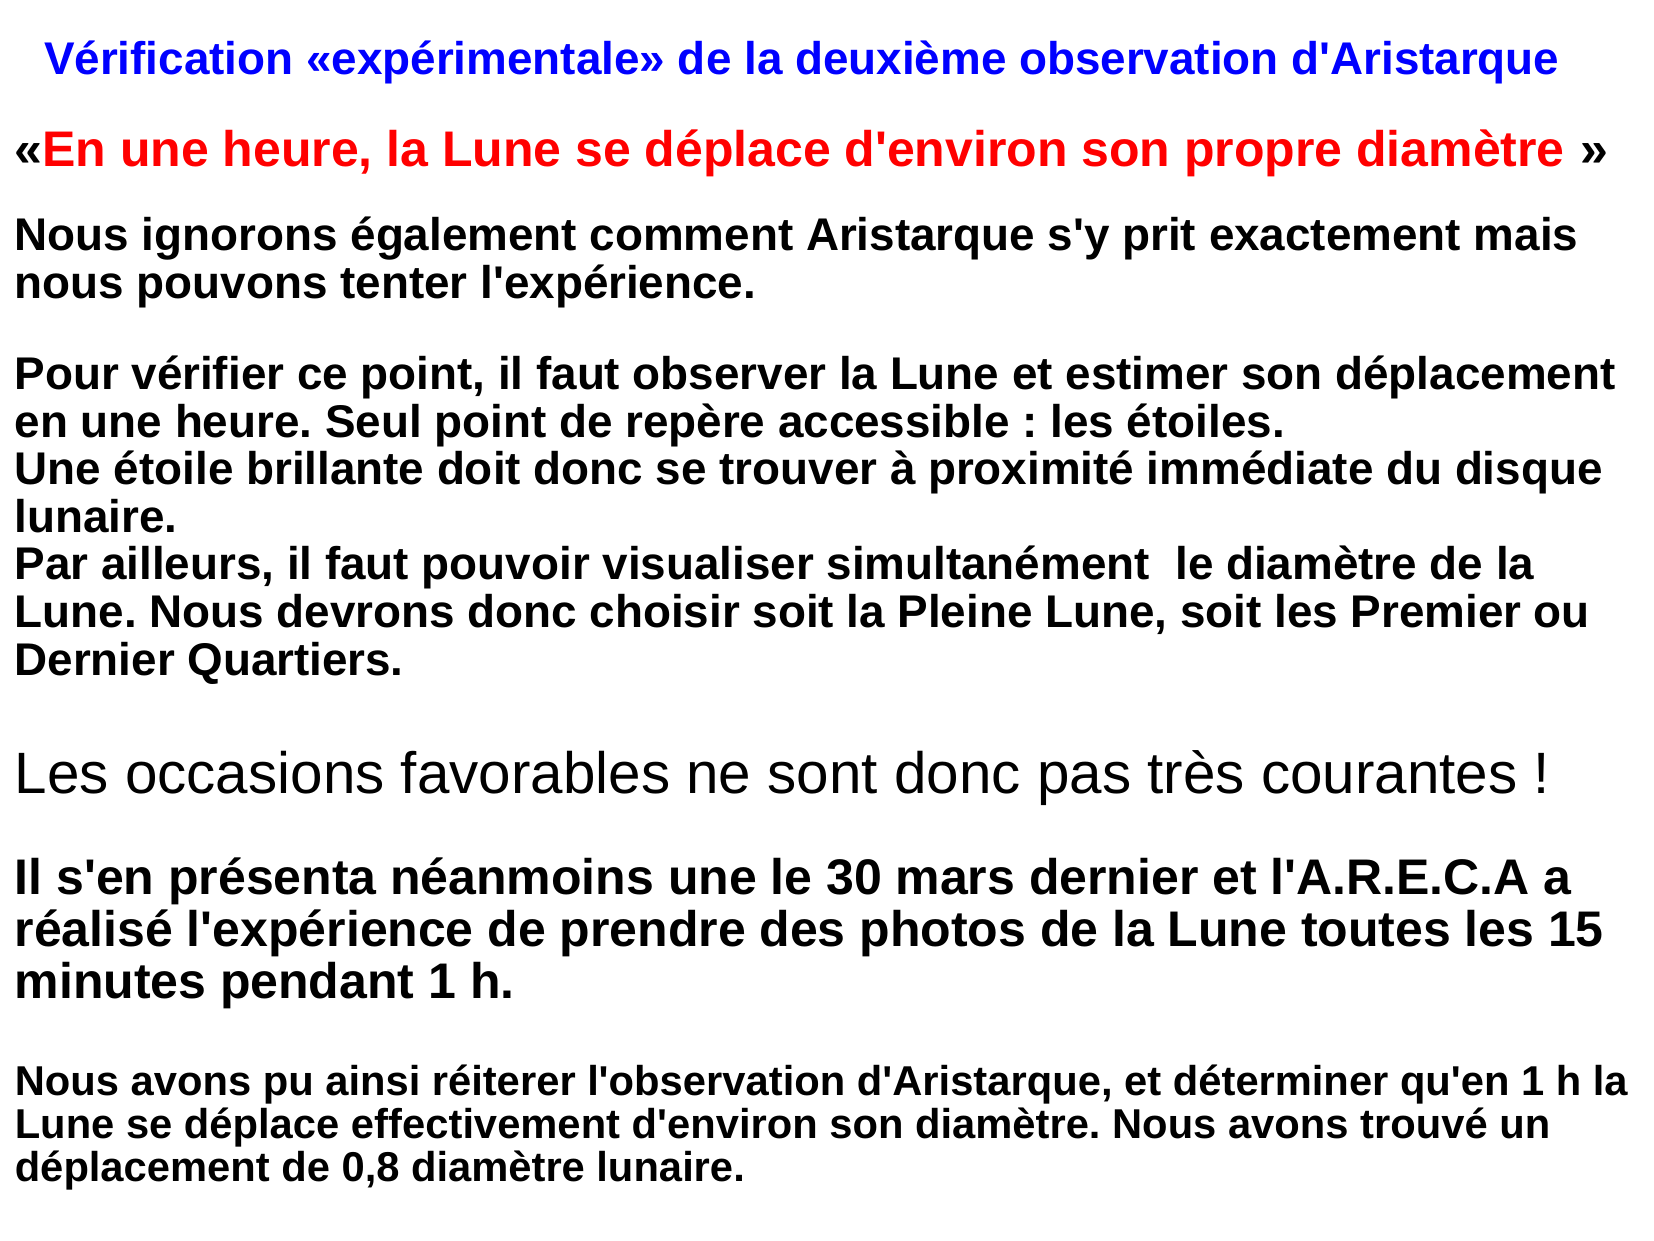

Vérification «expérimentale» de la deuxième observation d'Aristarque
«En une heure, la Lune se déplace d'environ son propre diamètre »
Nous ignorons également comment Aristarque s'y prit exactement mais nous pouvons tenter l'expérience.
Pour vérifier ce point, il faut observer la Lune et estimer son déplacement en une heure. Seul point de repère accessible : les étoiles.
Une étoile brillante doit donc se trouver à proximité immédiate du disque lunaire.
Par ailleurs, il faut pouvoir visualiser simultanément le diamètre de la Lune. Nous devrons donc choisir soit la Pleine Lune, soit les Premier ou Dernier Quartiers.
Les occasions favorables ne sont donc pas très courantes !
Il s'en présenta néanmoins une le 30 mars dernier et l'A.R.E.C.A a réalisé l'expérience de prendre des photos de la Lune toutes les 15 minutes pendant 1 h.
Nous avons pu ainsi réiterer l'observation d'Aristarque, et déterminer qu'en 1 h la Lune se déplace effectivement d'environ son diamètre. Nous avons trouvé un déplacement de 0,8 diamètre lunaire.